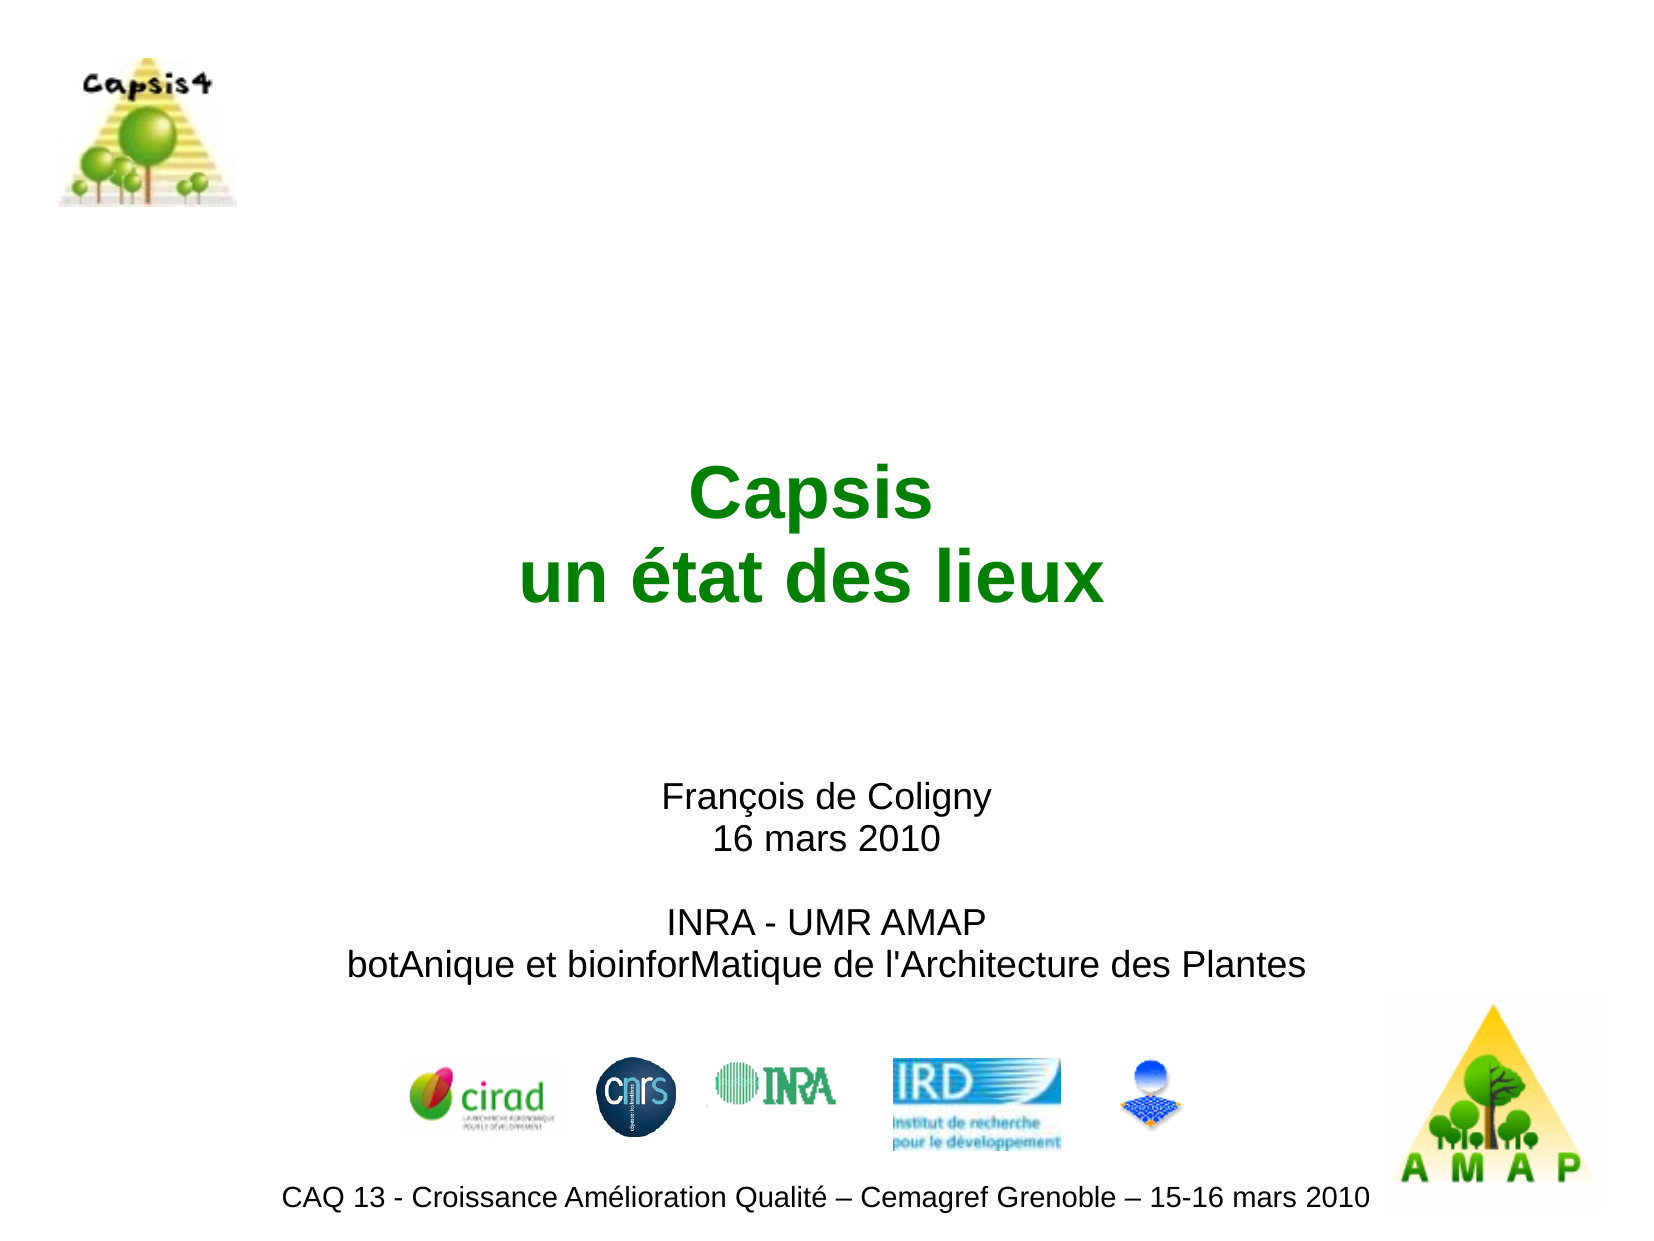

Capsis
un état des lieux
François de Coligny
16 mars 2010
INRA - UMR AMAP
botAnique et bioinforMatique de l'Architecture des Plantes